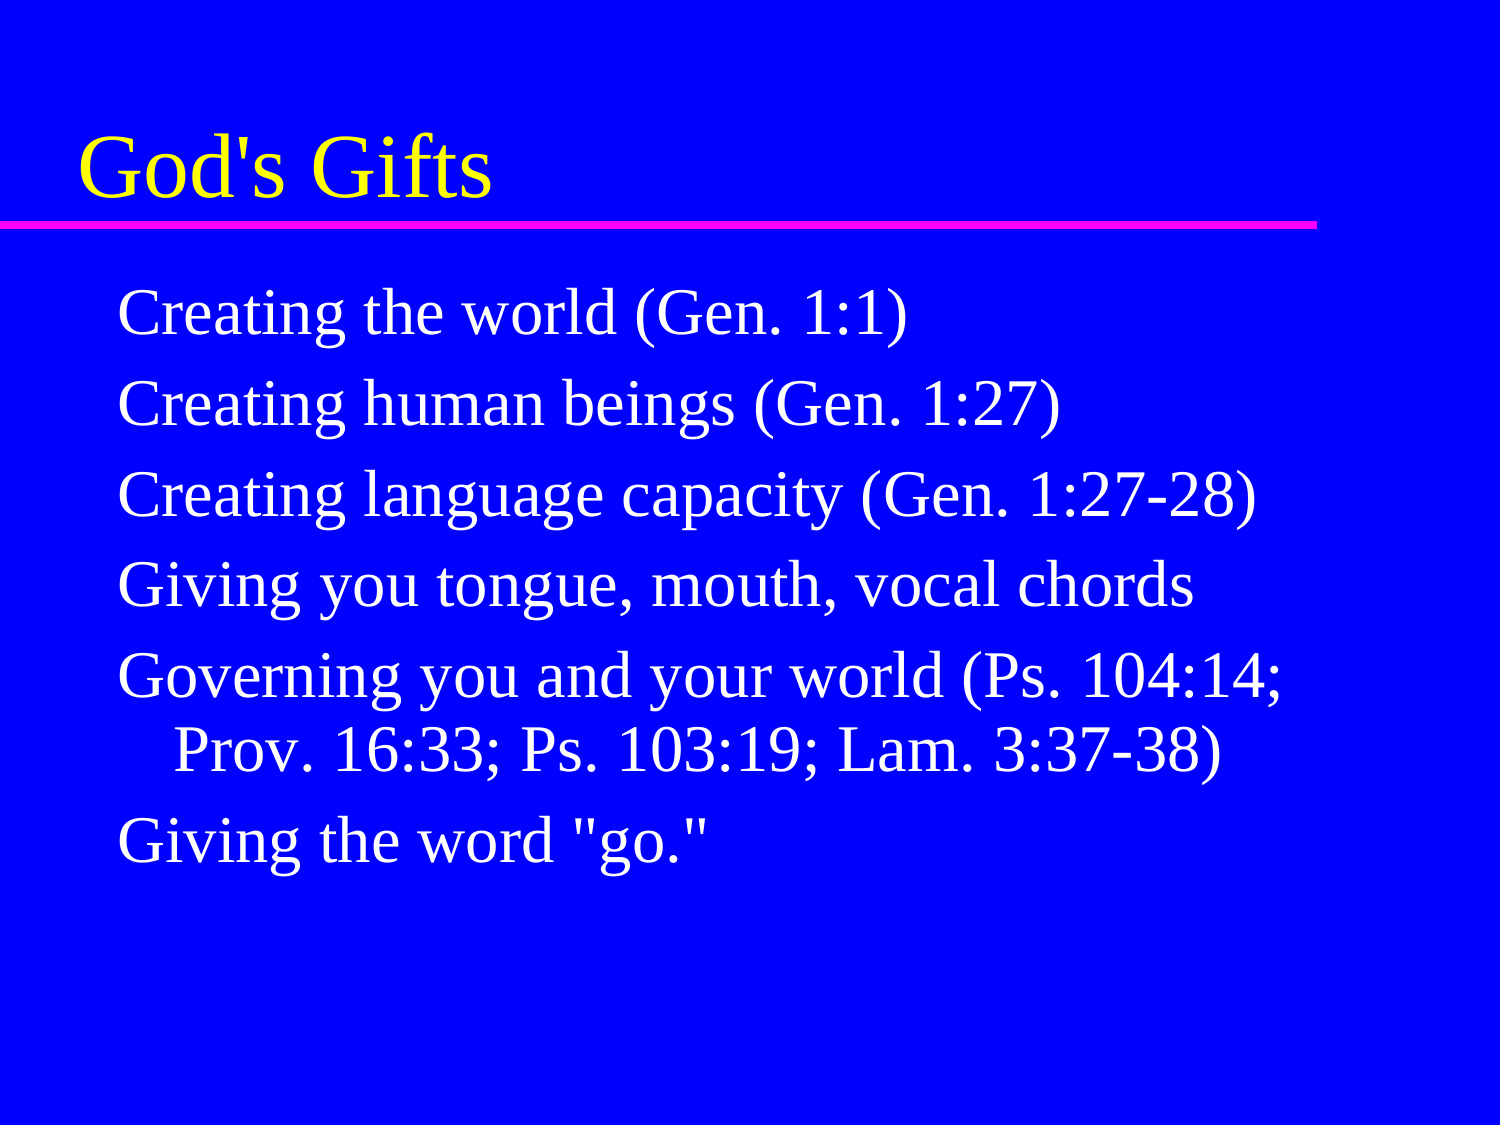

# God's Gifts
Creating the world (Gen. 1:1)
Creating human beings (Gen. 1:27)
Creating language capacity (Gen. 1:27-28)
Giving you tongue, mouth, vocal chords
Governing you and your world (Ps. 104:14; Prov. 16:33; Ps. 103:19; Lam. 3:37-38)
Giving the word "go."